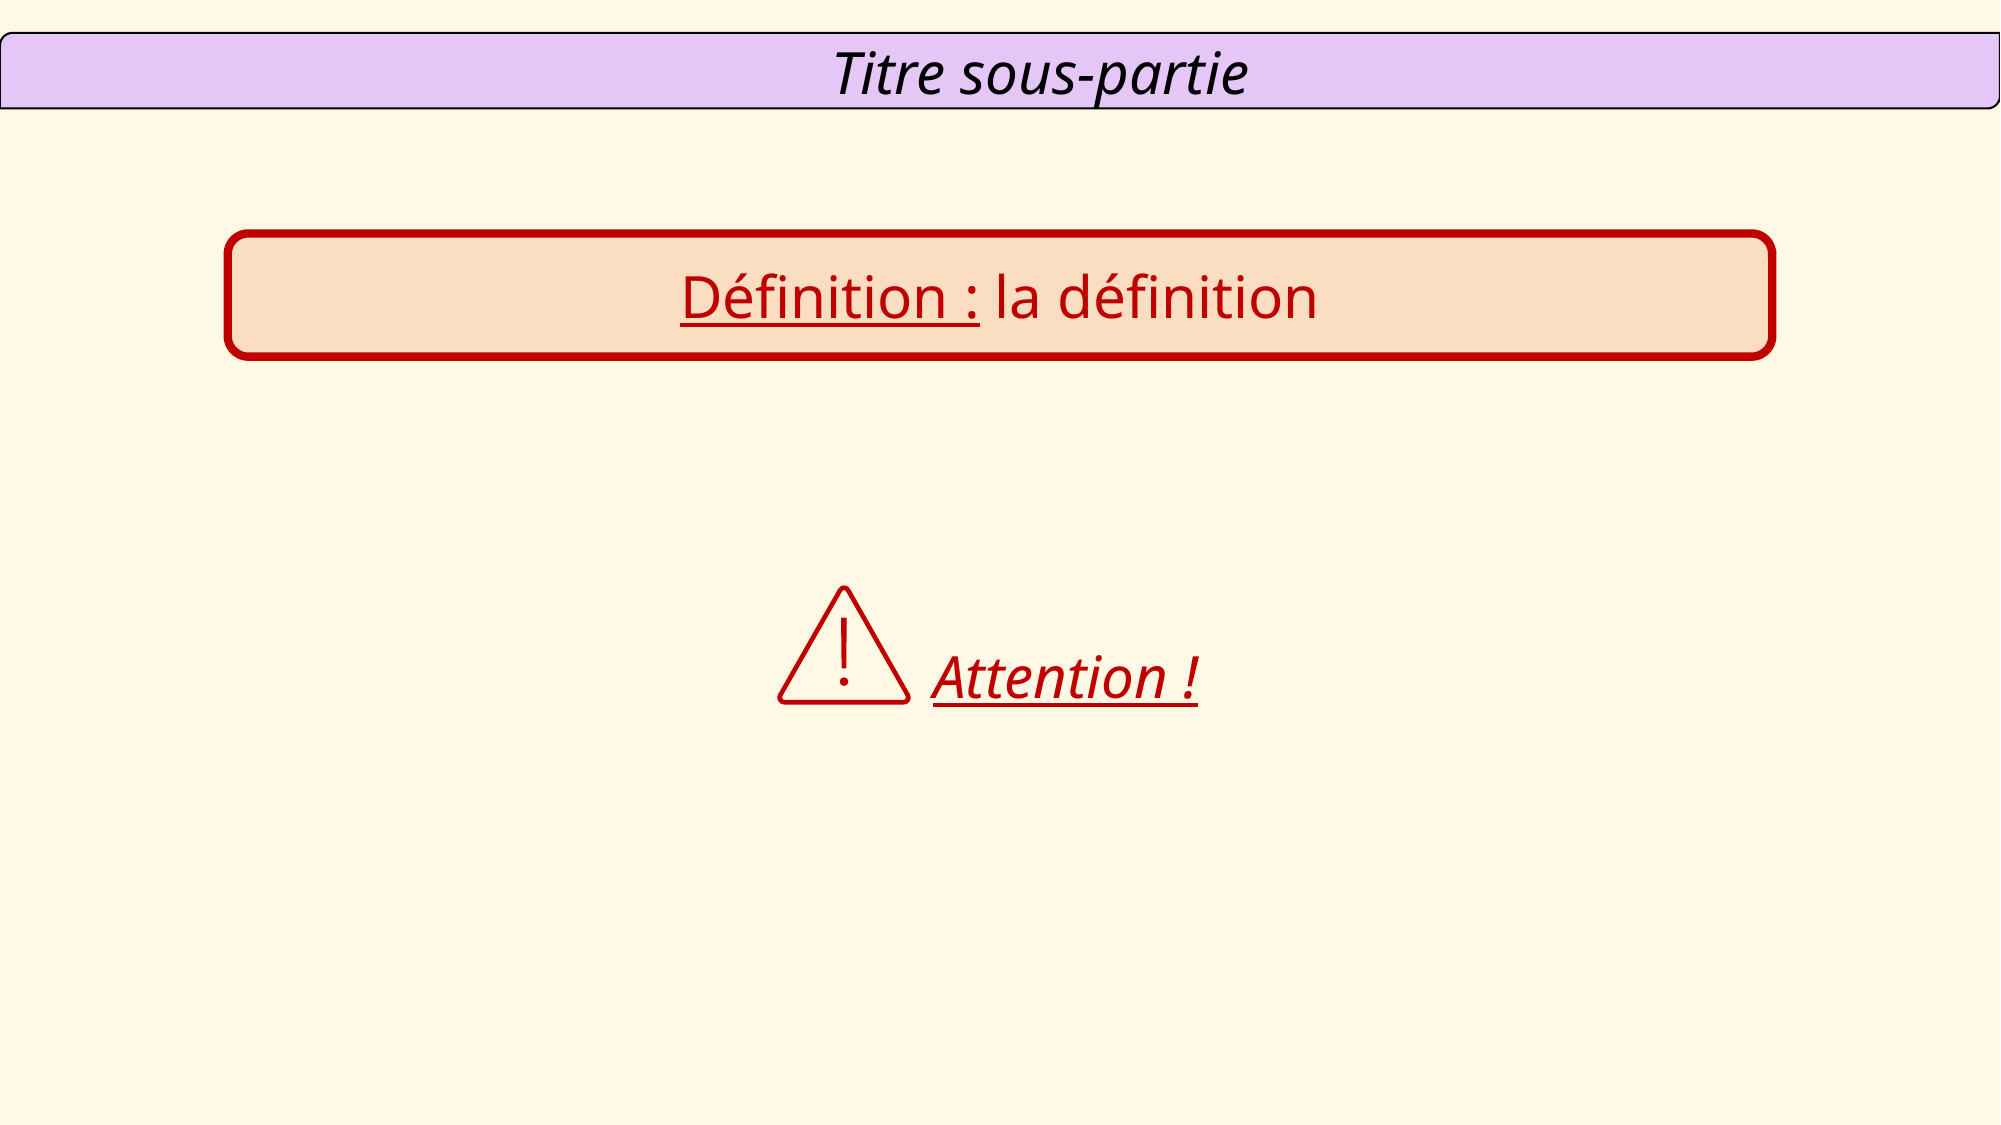

# Titre sous-partie
Définition : la définition
Attention !